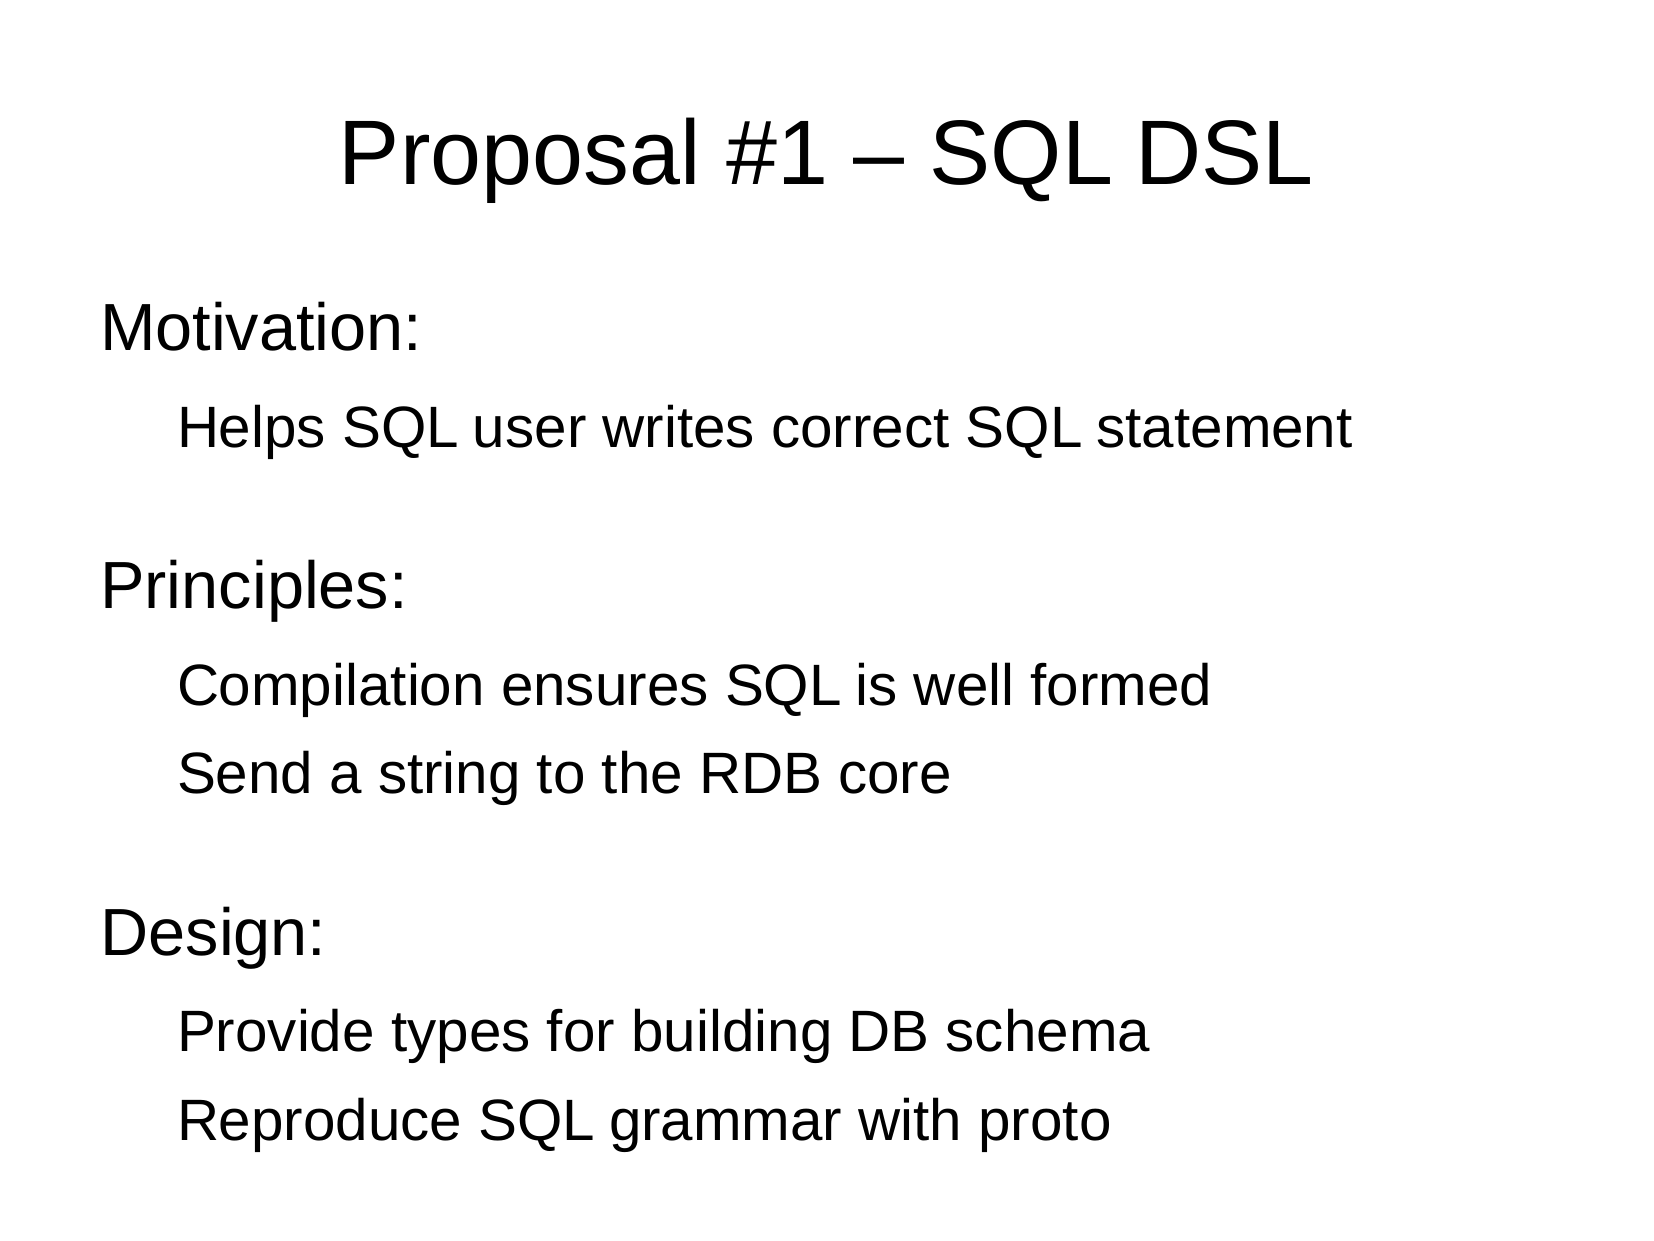

# Proposal #1 – SQL DSL
Motivation:
Helps SQL user writes correct SQL statement
Principles:
Compilation ensures SQL is well formed
Send a string to the RDB core
Design:
Provide types for building DB schema
Reproduce SQL grammar with proto